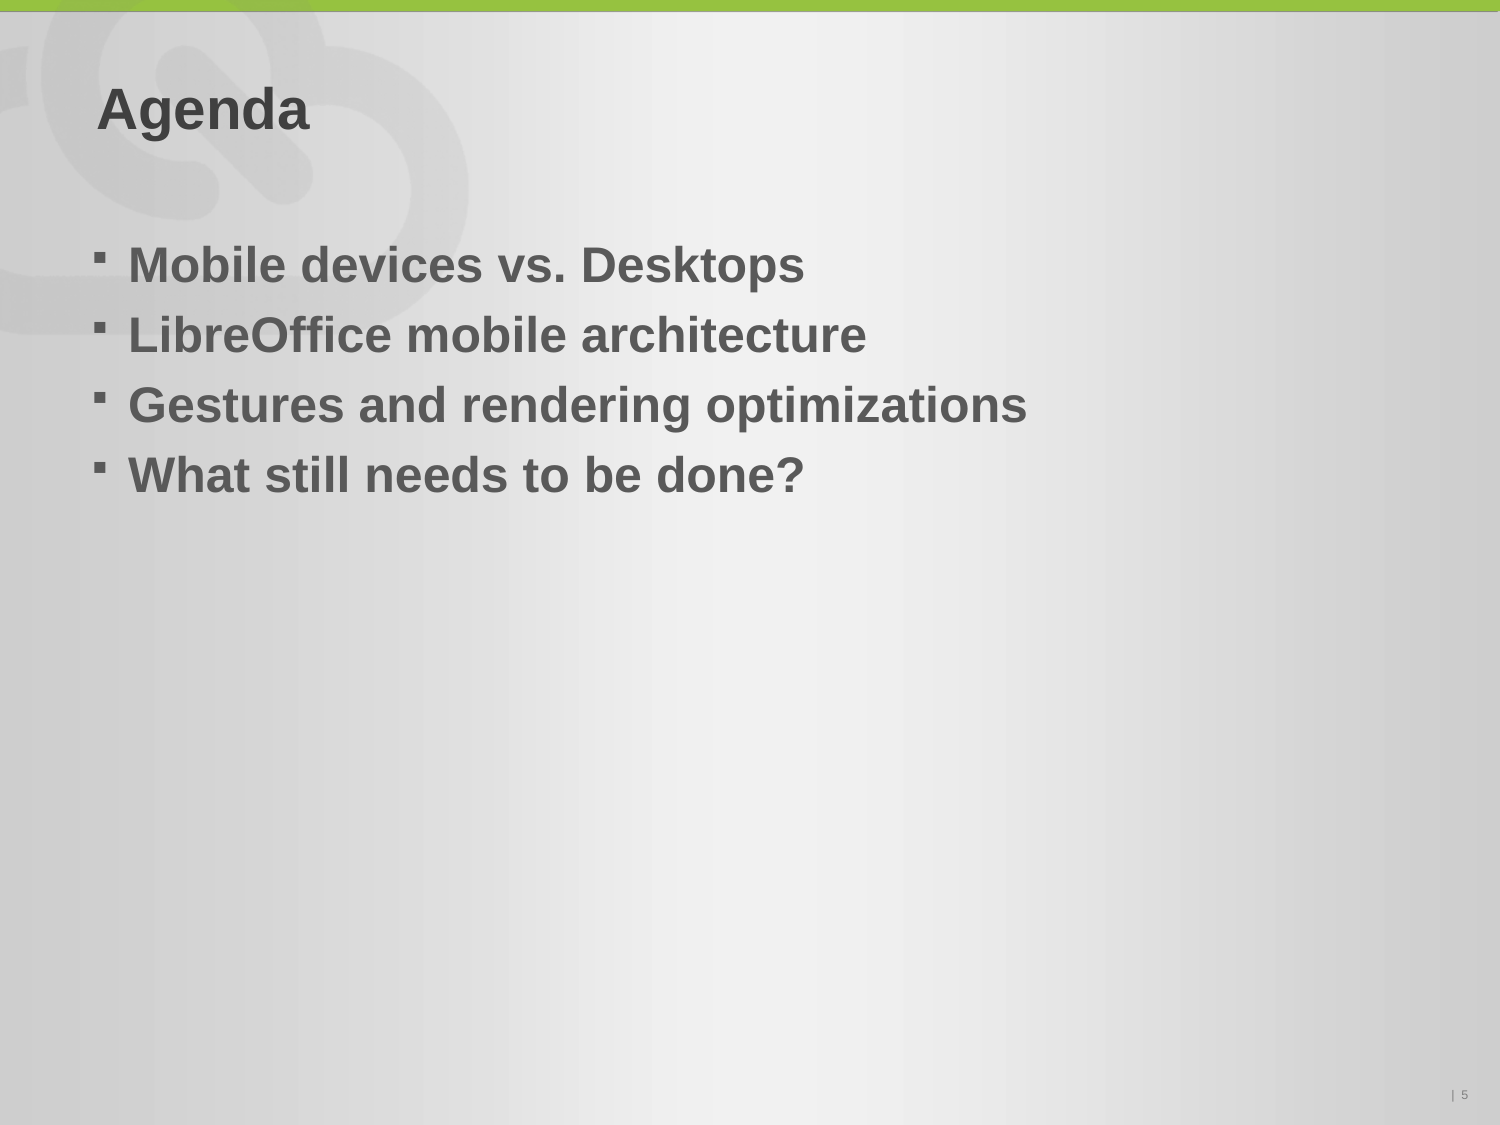

# Agenda
Mobile devices vs. Desktops
LibreOffice mobile architecture
Gestures and rendering optimizations
What still needs to be done?